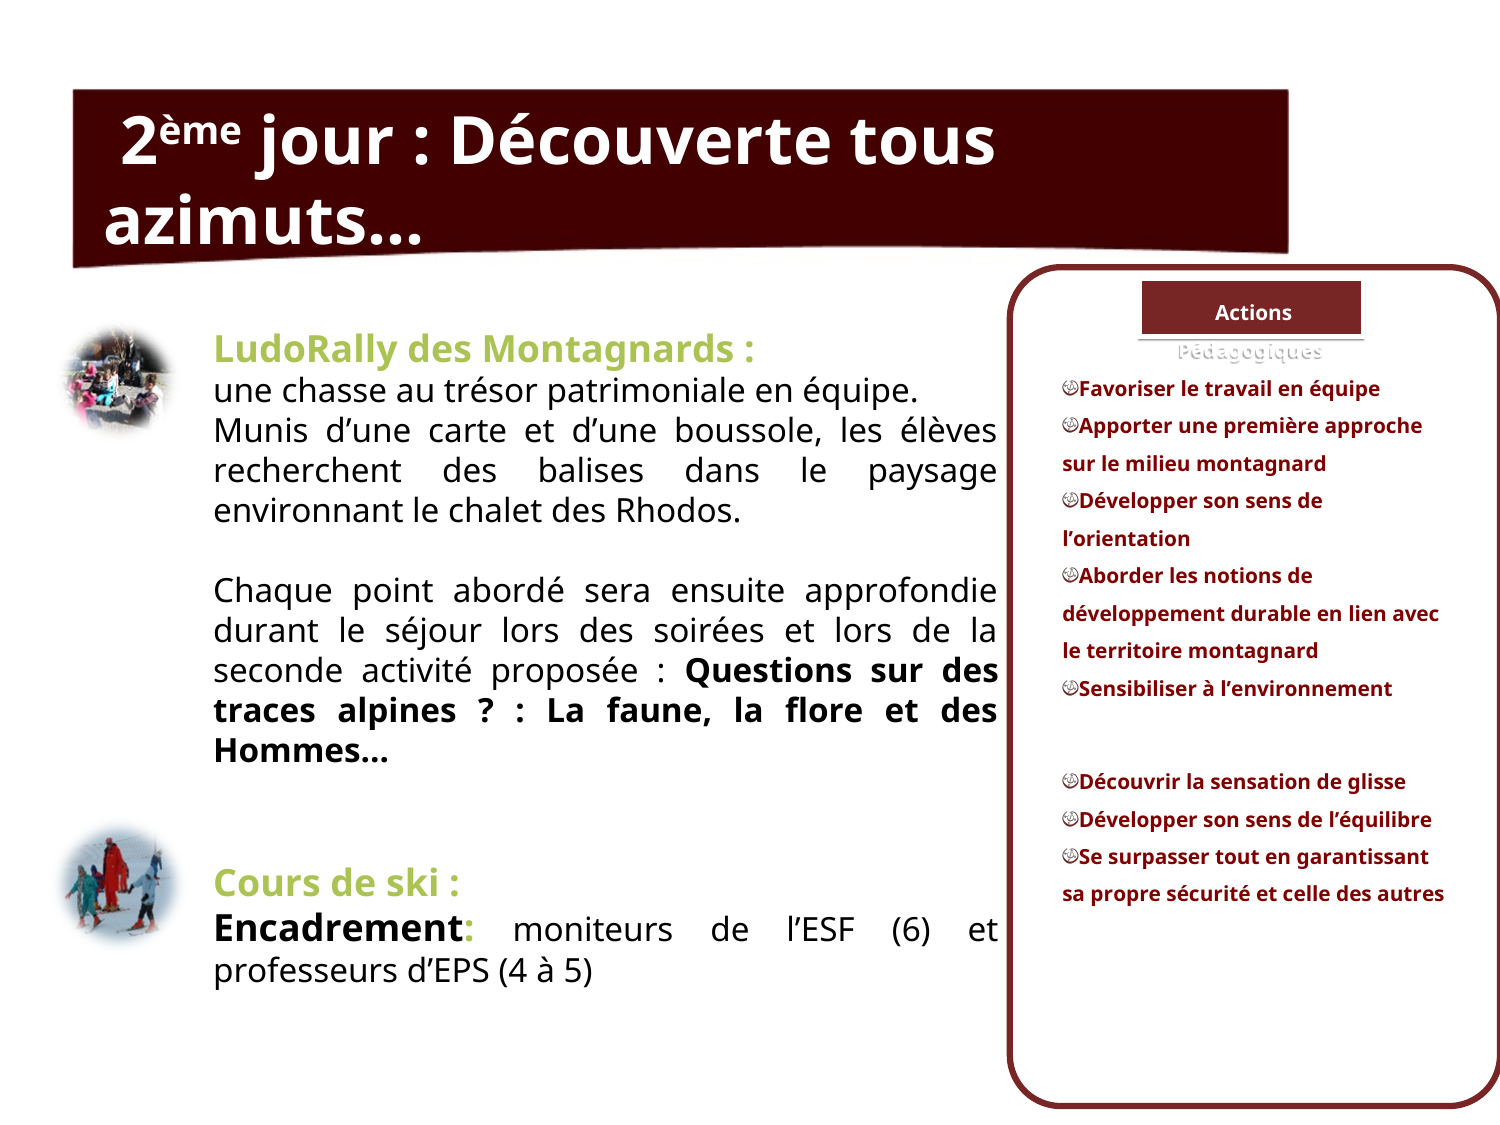

2ème jour : Découverte tous azimuts…
Favoriser le travail en équipe
Apporter une première approche sur le milieu montagnard
Développer son sens de l’orientation
Aborder les notions de développement durable en lien avec le territoire montagnard
Sensibiliser à l’environnement
Découvrir la sensation de glisse
Développer son sens de l’équilibre
Se surpasser tout en garantissant sa propre sécurité et celle des autres
 Actions Pédagogiques
LudoRally des Montagnards :
une chasse au trésor patrimoniale en équipe.
Munis d’une carte et d’une boussole, les élèves recherchent des balises dans le paysage environnant le chalet des Rhodos.
Chaque point abordé sera ensuite approfondie durant le séjour lors des soirées et lors de la seconde activité proposée : Questions sur des traces alpines ? : La faune, la flore et des Hommes…
Cours de ski :
Encadrement: moniteurs de l’ESF (6) et professeurs d’EPS (4 à 5)